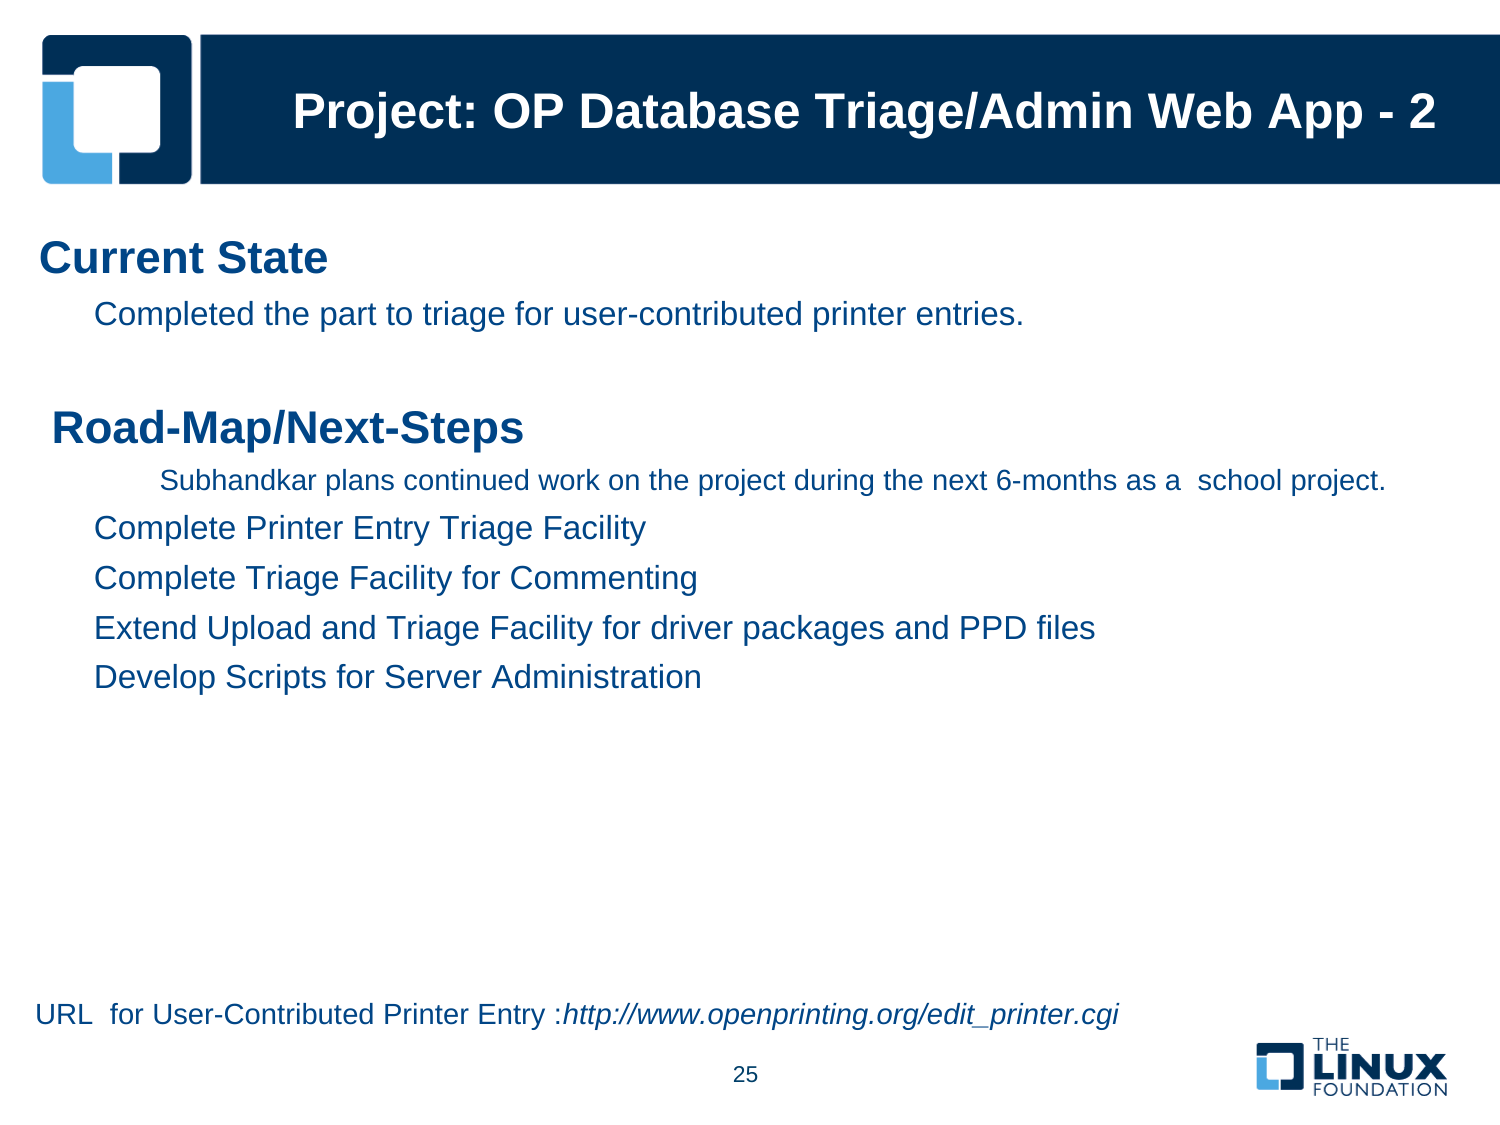

Project: OP Database Triage/Admin Web App - 2
# Current State
Completed the part to triage for user-contributed printer entries.
 Road-Map/Next-Steps
 Subhandkar plans continued work on the project during the next 6-months as a school project.
Complete Printer Entry Triage Facility
Complete Triage Facility for Commenting
Extend Upload and Triage Facility for driver packages and PPD files
Develop Scripts for Server Administration
URL for User-Contributed Printer Entry :http://www.openprinting.org/edit_printer.cgi
25